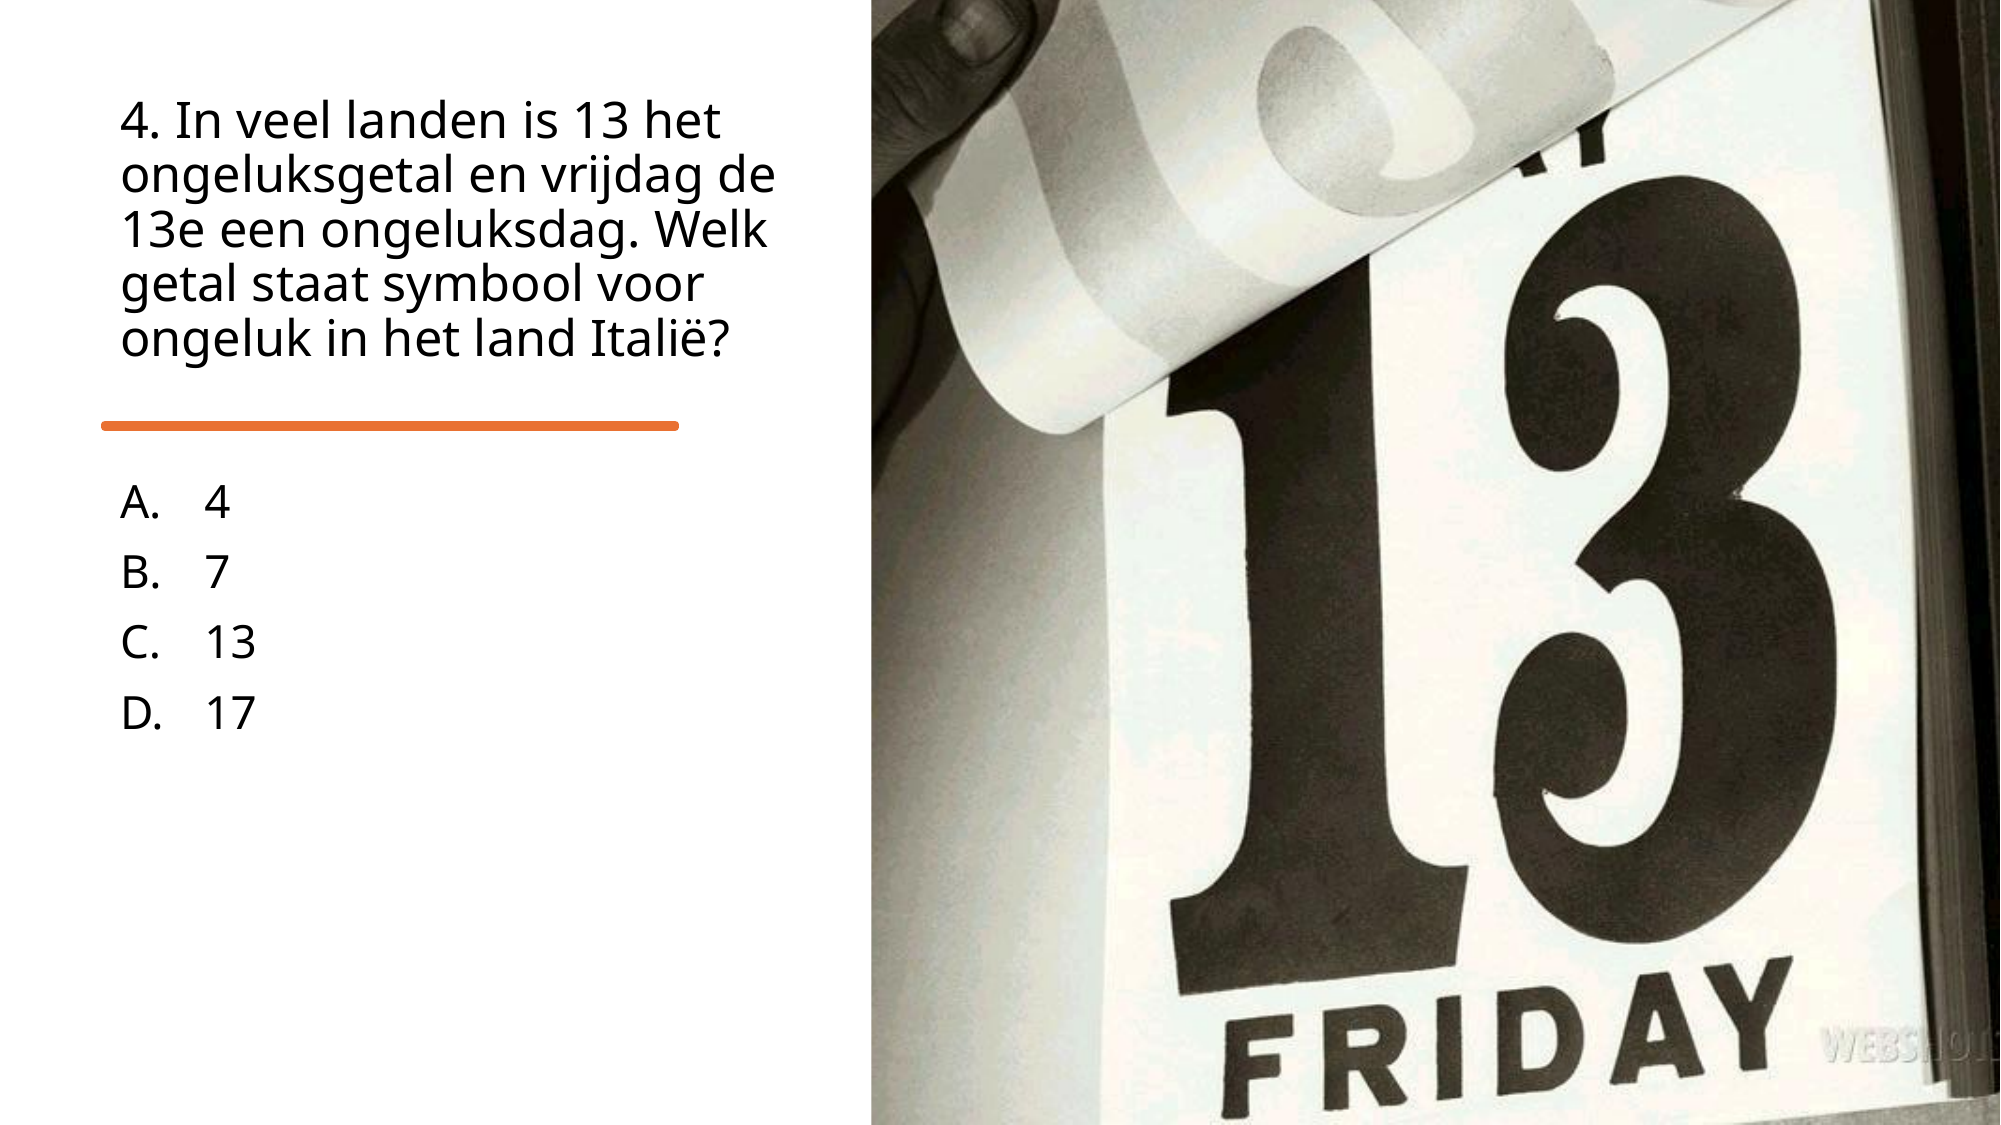

# 4. In veel landen is 13 het ongeluksgetal en vrijdag de 13e een ongeluksdag. Welk getal staat symbool voor ongeluk in het land Italië?
4
7
13
17